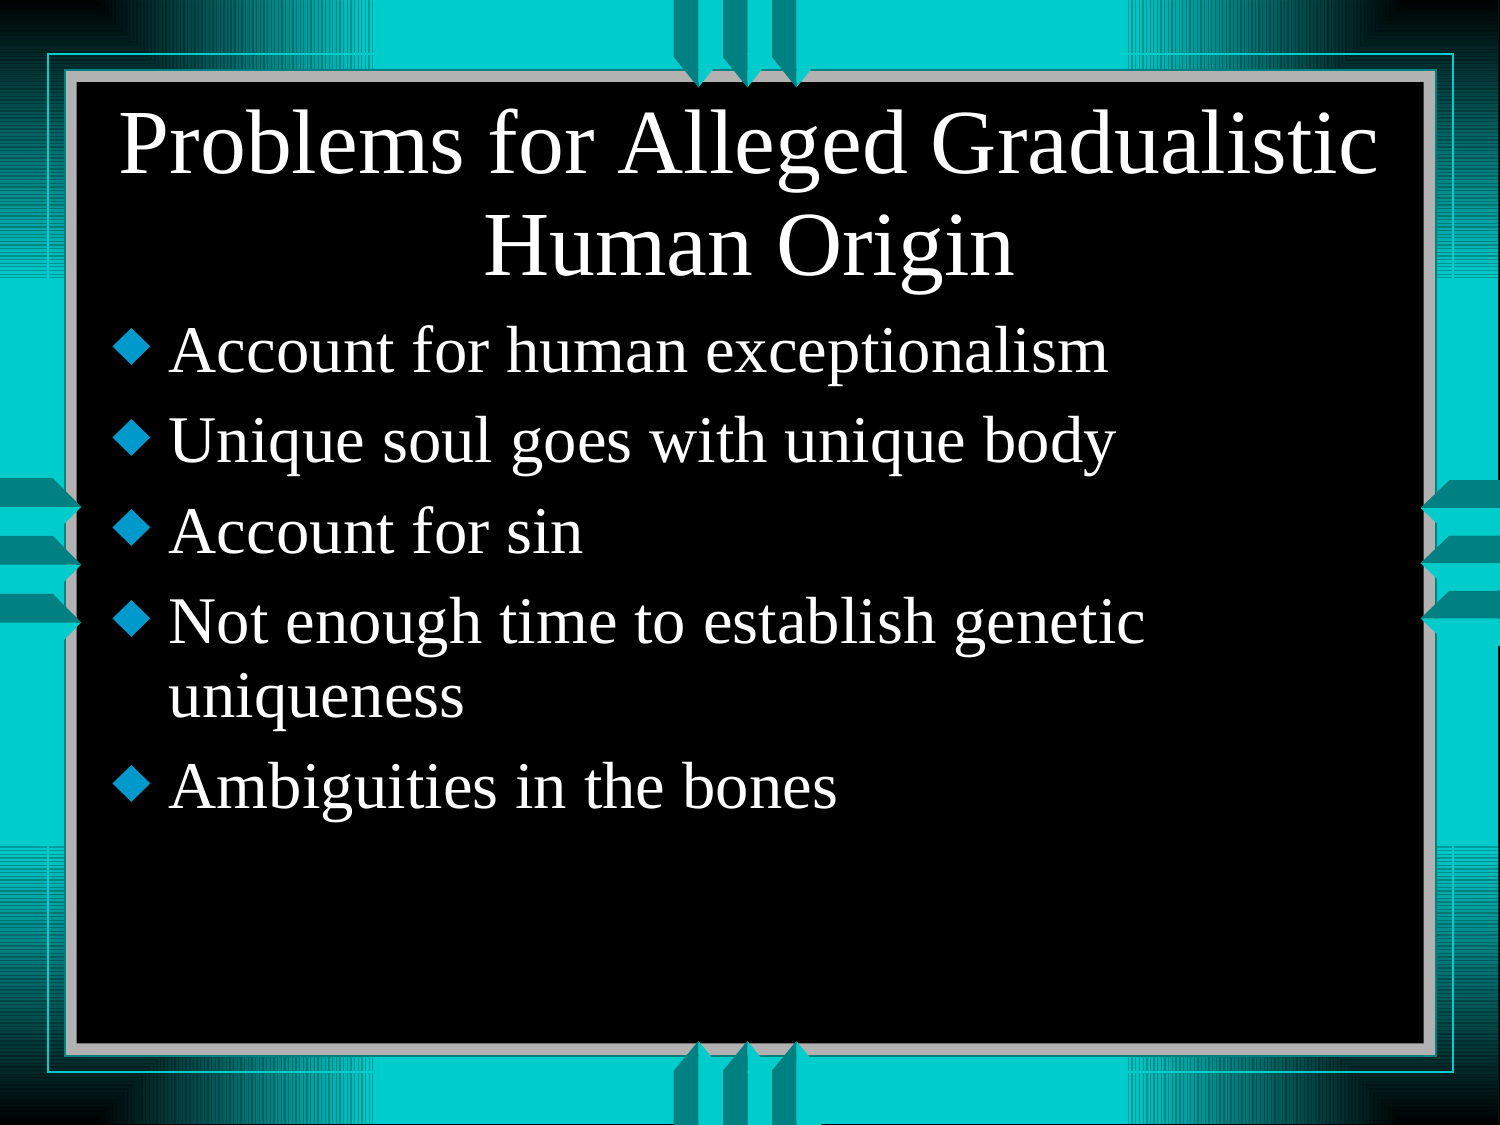

# Problems for Alleged Gradualistic Human Origin
Account for human exceptionalism
Unique soul goes with unique body
Account for sin
Not enough time to establish genetic uniqueness
Ambiguities in the bones